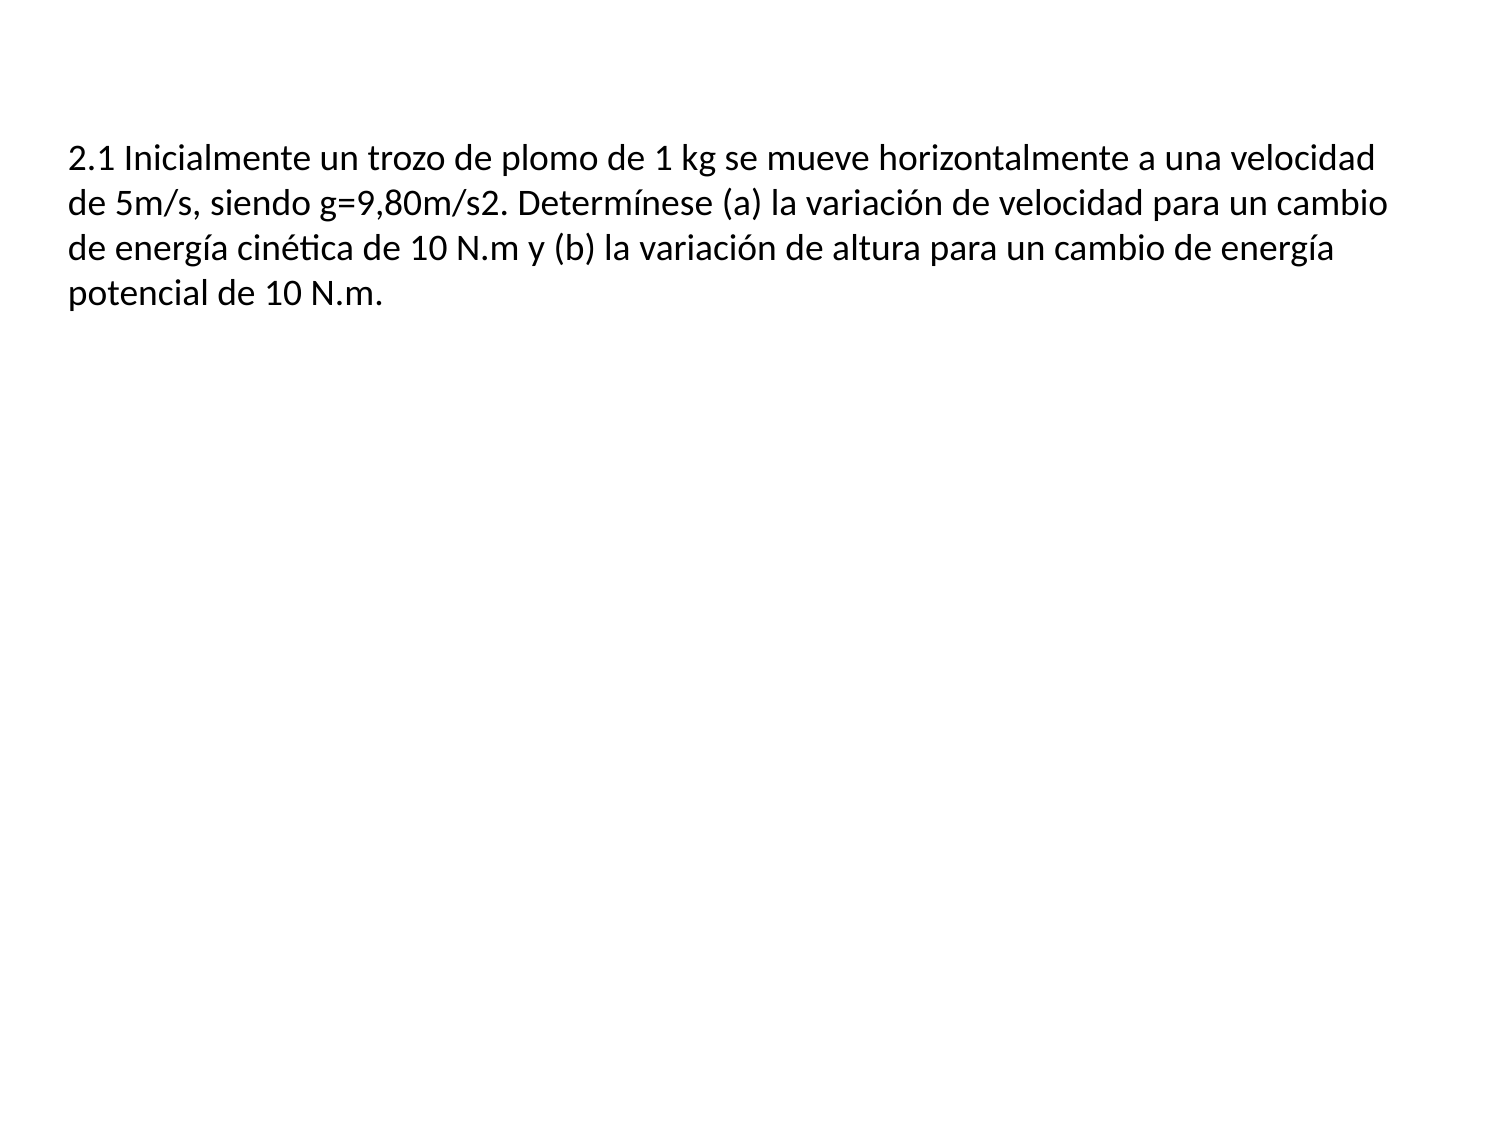

2.1 Inicialmente un trozo de plomo de 1 kg se mueve horizontalmente a una velocidad de 5m/s, siendo g=9,80m/s2. Determínese (a) la variación de velocidad para un cambio de energía cinética de 10 N.m y (b) la variación de altura para un cambio de energía potencial de 10 N.m.